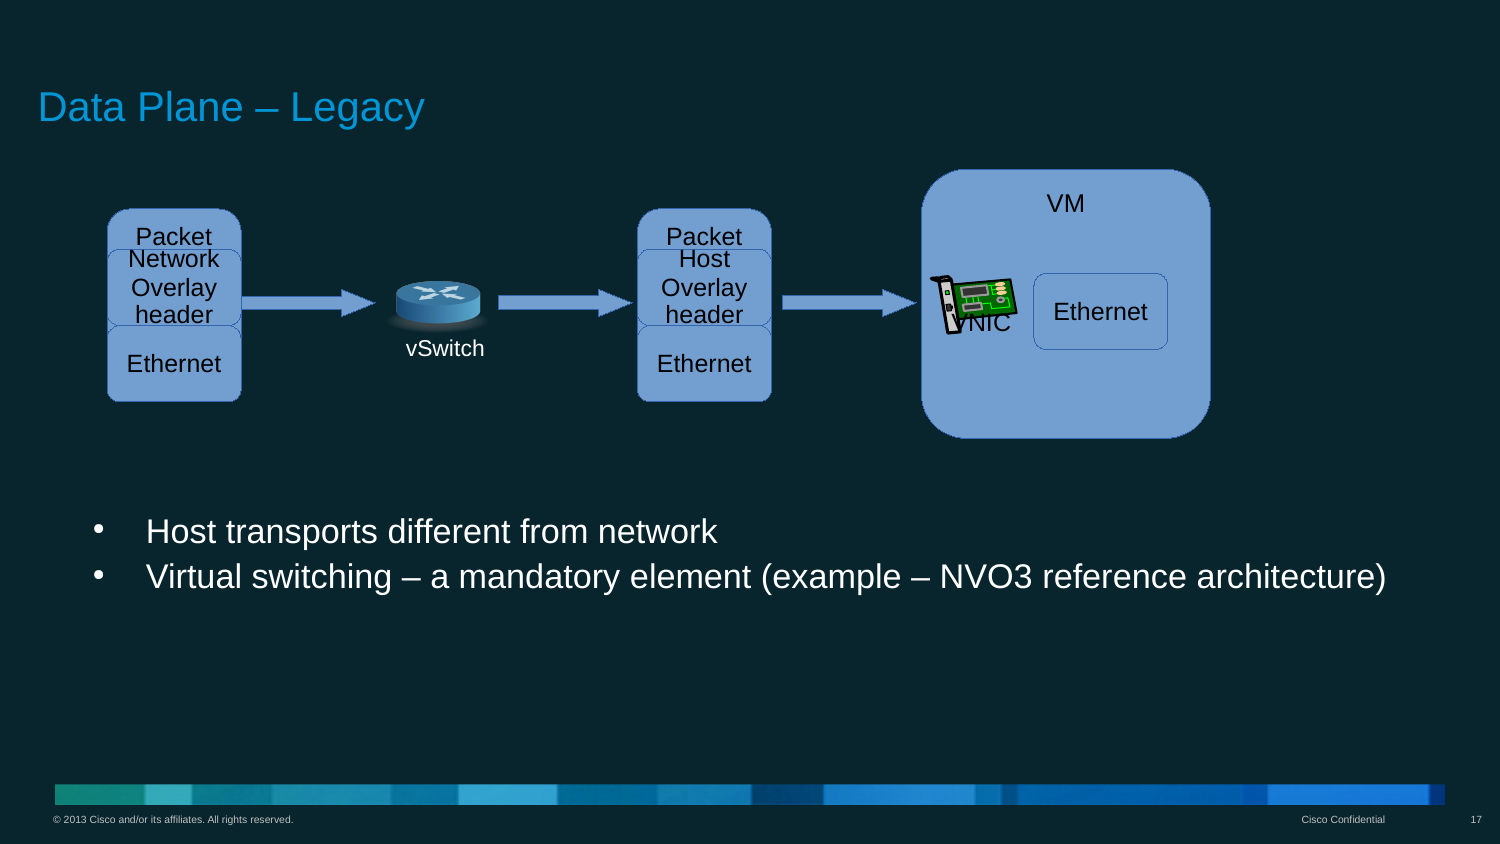

# Data Plane – Legacy
VM
Packet
Packet
Network
Overlay
header
Host
Overlay
header
VNIC
Ethernet
Ethernet
Ethernet
vSwitch
Host transports different from network
Virtual switching – a mandatory element (example – NVO3 reference architecture)